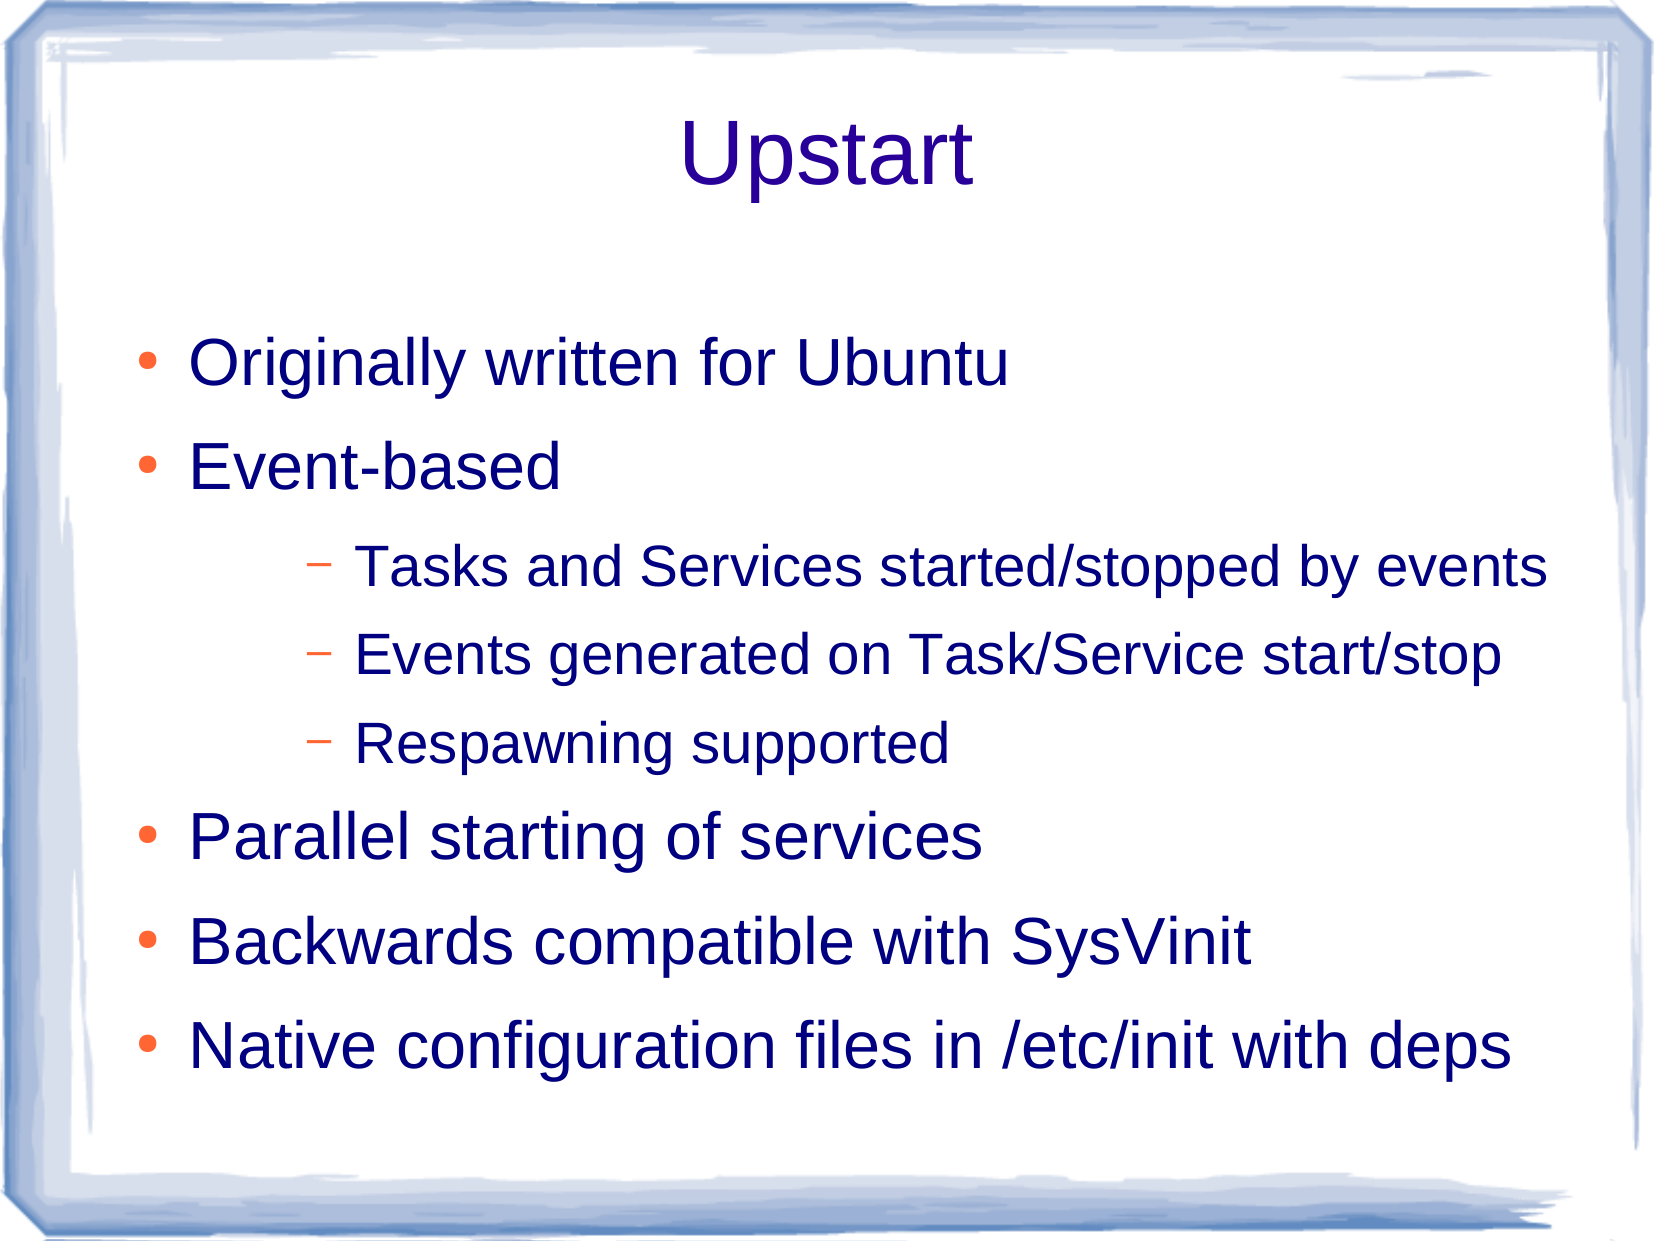

# Upstart
Originally written for Ubuntu
Event-based
Tasks and Services started/stopped by events
Events generated on Task/Service start/stop
Respawning supported
Parallel starting of services
Backwards compatible with SysVinit
Native configuration files in /etc/init with deps